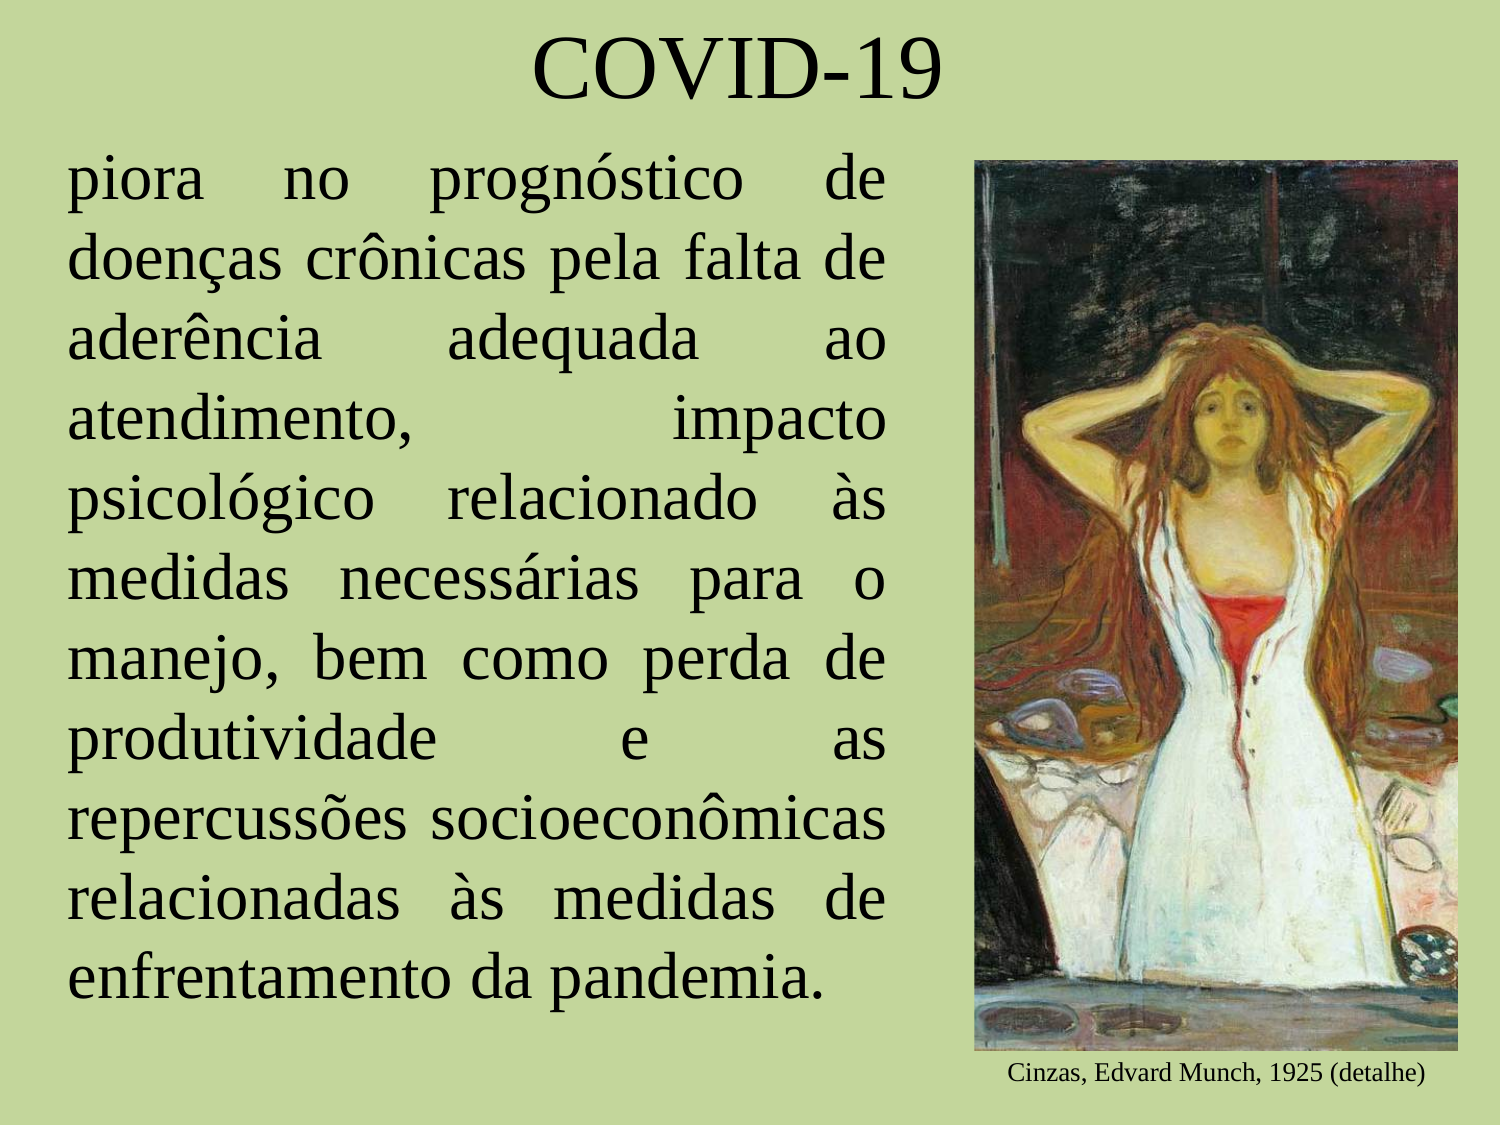

COVID-19
piora no prognóstico de doenças crônicas pela falta de aderência adequada ao atendimento, impacto psicológico relacionado às medidas necessárias para o manejo, bem como perda de produtividade e as repercussões socioeconômicas relacionadas às medidas de enfrentamento da pandemia.
Cinzas, Edvard Munch, 1925 (detalhe)